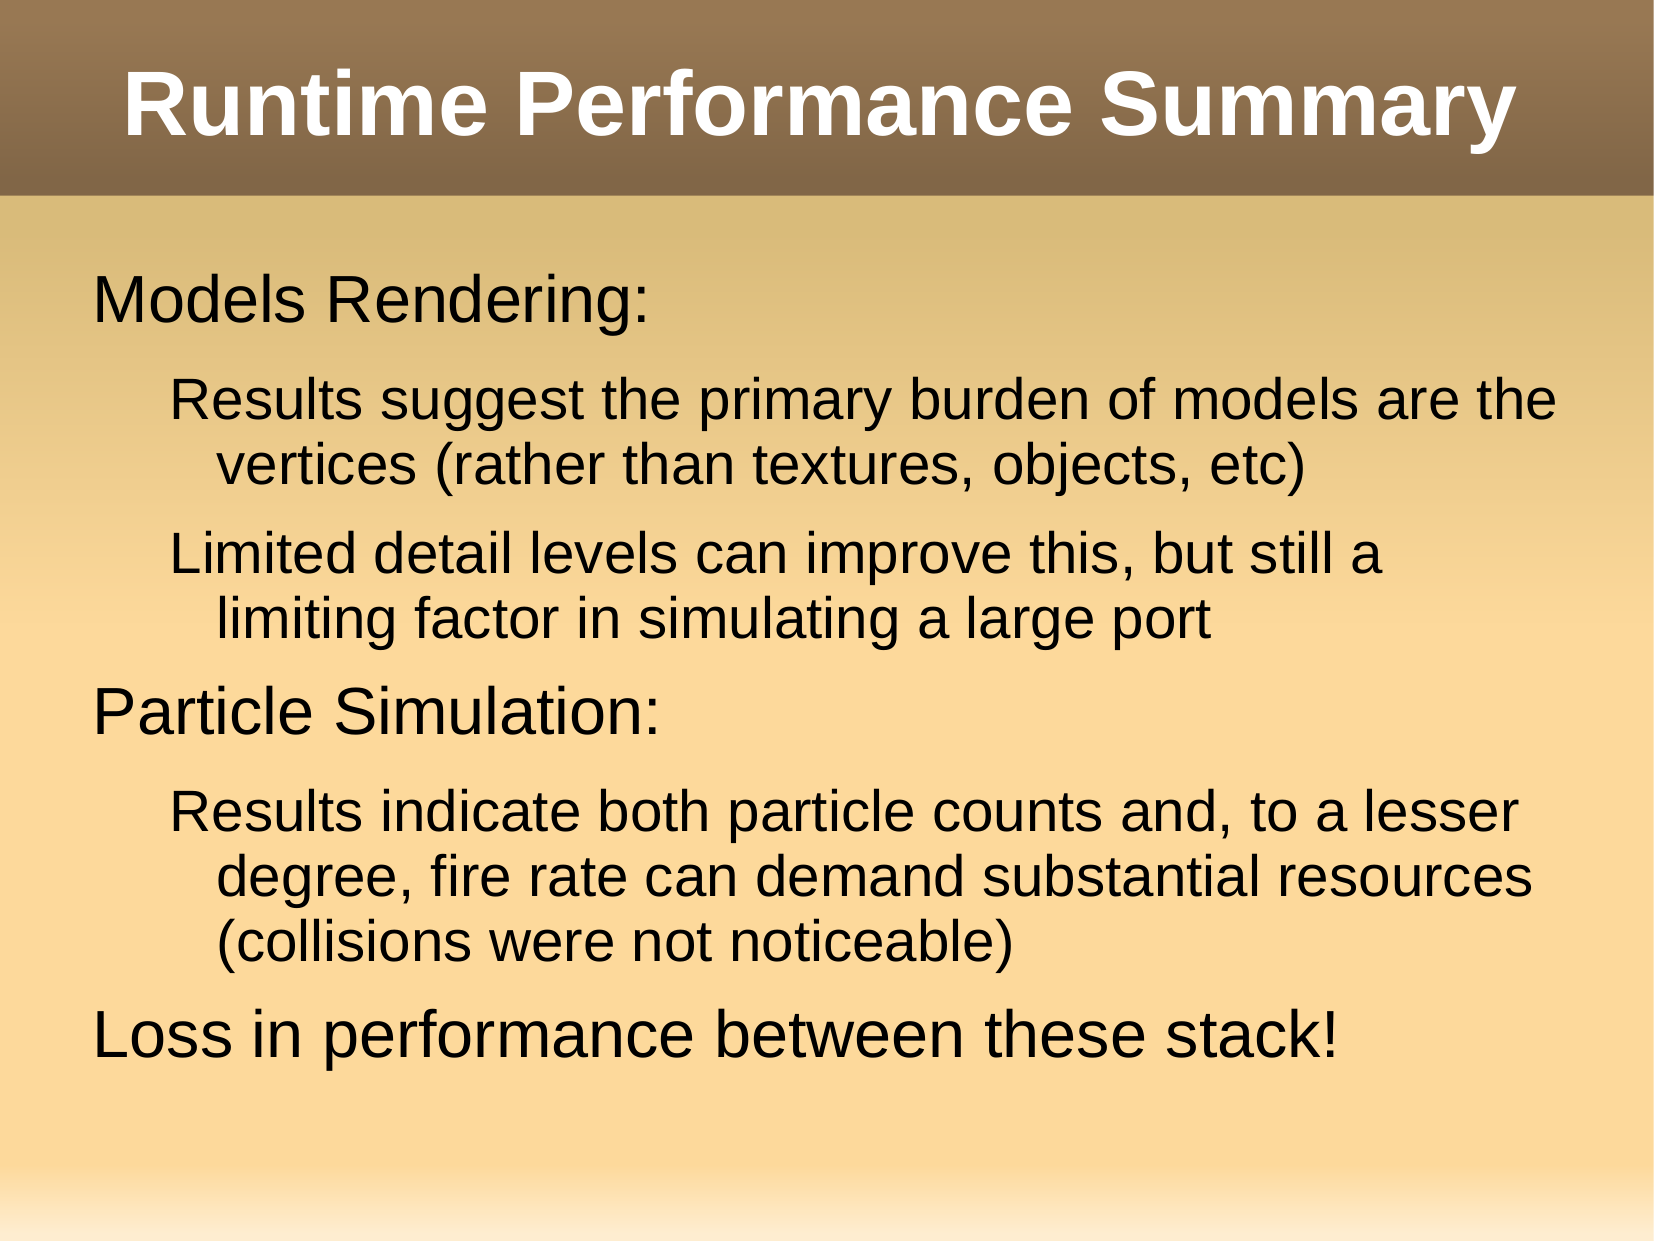

# Runtime Performance Summary
Models Rendering:
Results suggest the primary burden of models are the vertices (rather than textures, objects, etc)
Limited detail levels can improve this, but still a limiting factor in simulating a large port
Particle Simulation:
Results indicate both particle counts and, to a lesser degree, fire rate can demand substantial resources (collisions were not noticeable)
Loss in performance between these stack!